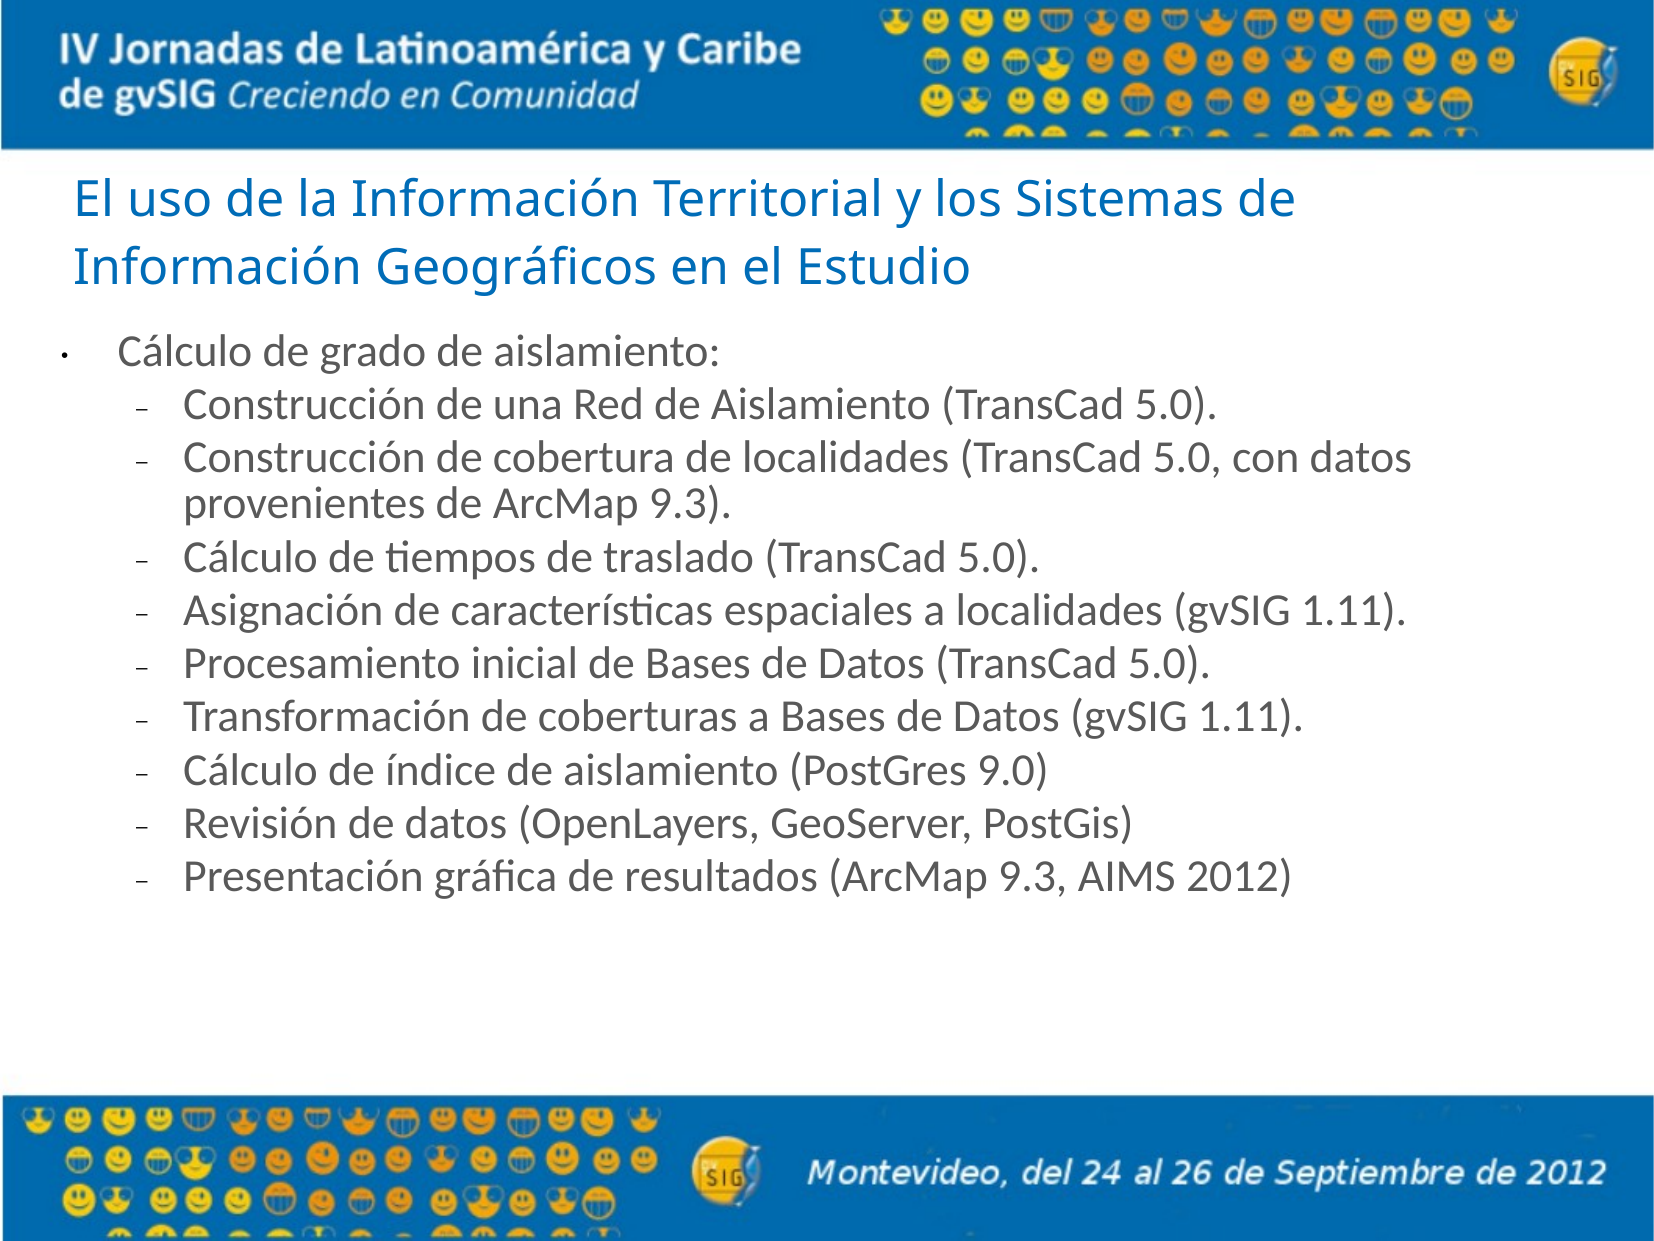

# El uso de la Información Territorial y los Sistemas de Información Geográficos en el Estudio
Cálculo de grado de aislamiento:
Construcción de una Red de Aislamiento (TransCad 5.0).
Construcción de cobertura de localidades (TransCad 5.0, con datos provenientes de ArcMap 9.3).
Cálculo de tiempos de traslado (TransCad 5.0).
Asignación de características espaciales a localidades (gvSIG 1.11).
Procesamiento inicial de Bases de Datos (TransCad 5.0).
Transformación de coberturas a Bases de Datos (gvSIG 1.11).
Cálculo de índice de aislamiento (PostGres 9.0)
Revisión de datos (OpenLayers, GeoServer, PostGis)
Presentación gráfica de resultados (ArcMap 9.3, AIMS 2012)